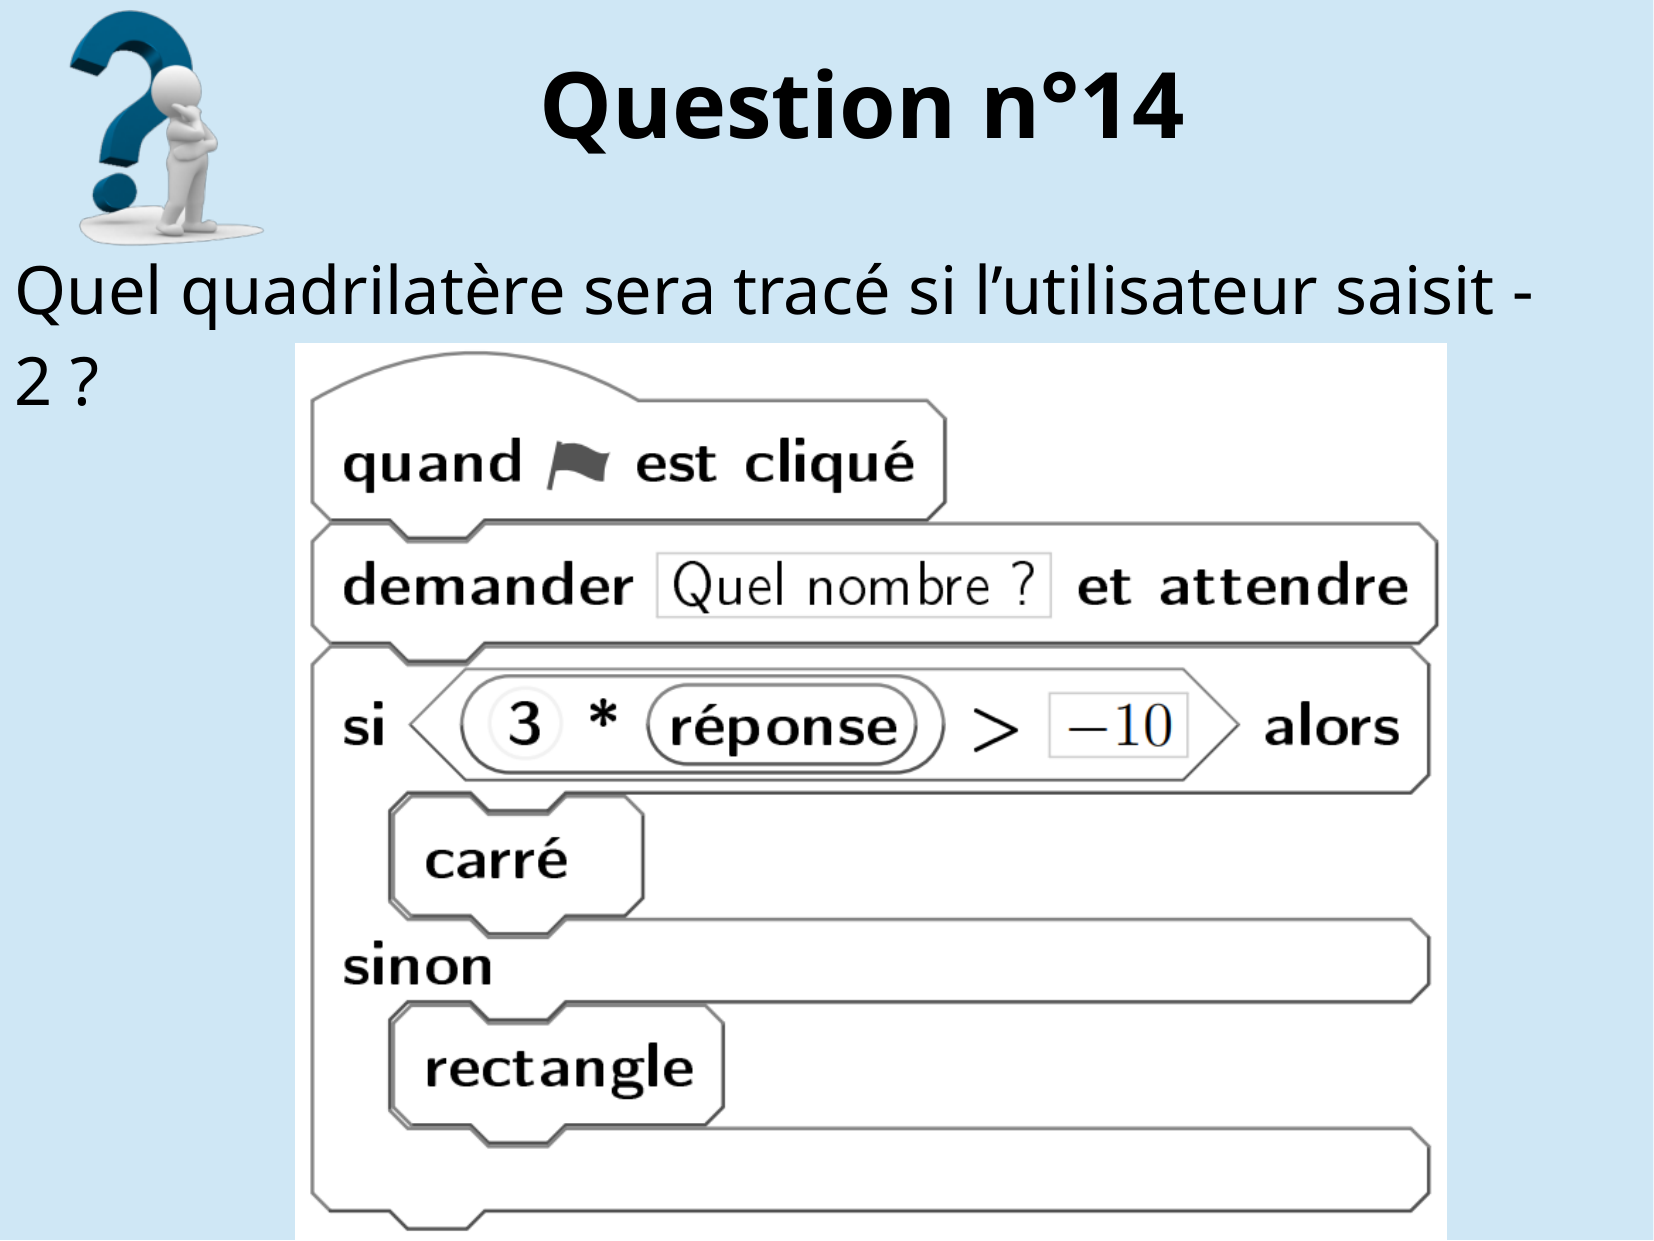

# Question n°14
Quel quadrilatère sera tracé si l’utilisateur saisit -2 ?